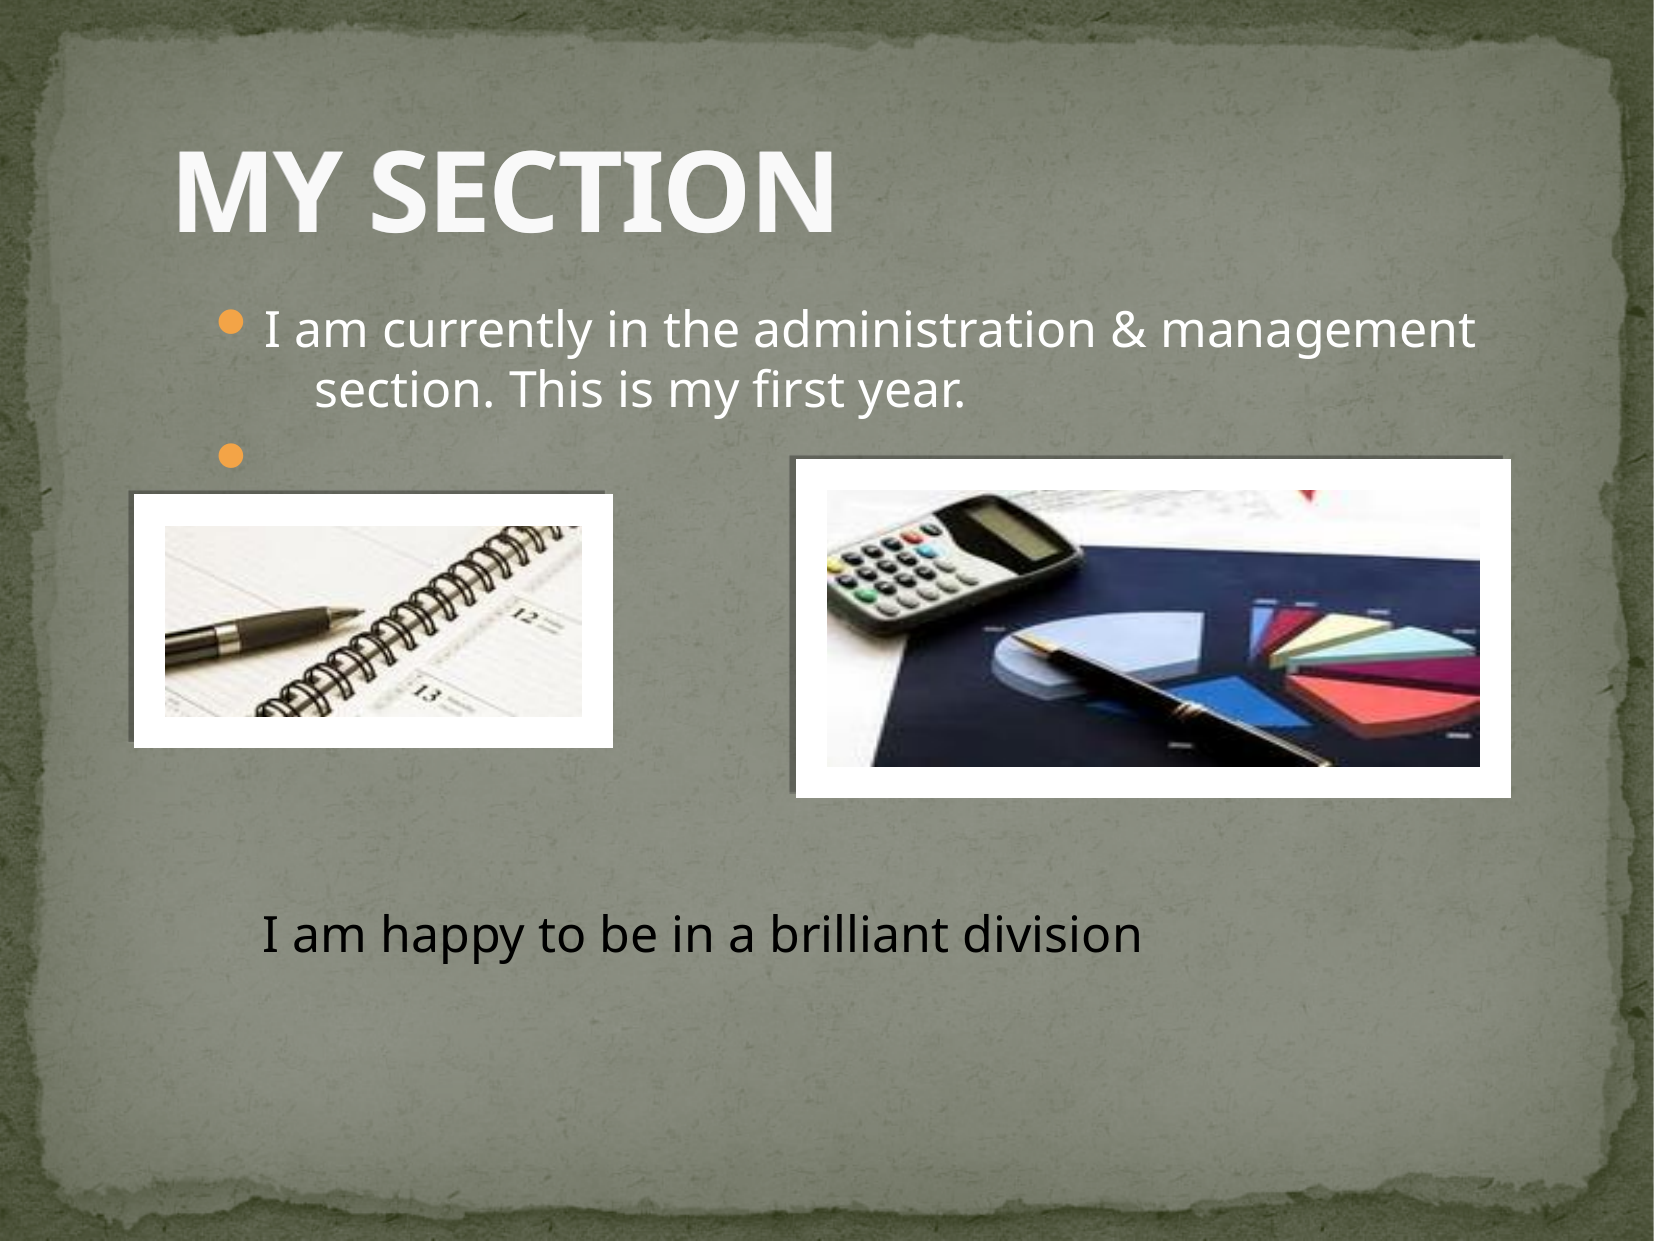

# MY SECTION
I am currently in the administration & management section. This is my first year.
I am happy to be in a brilliant division